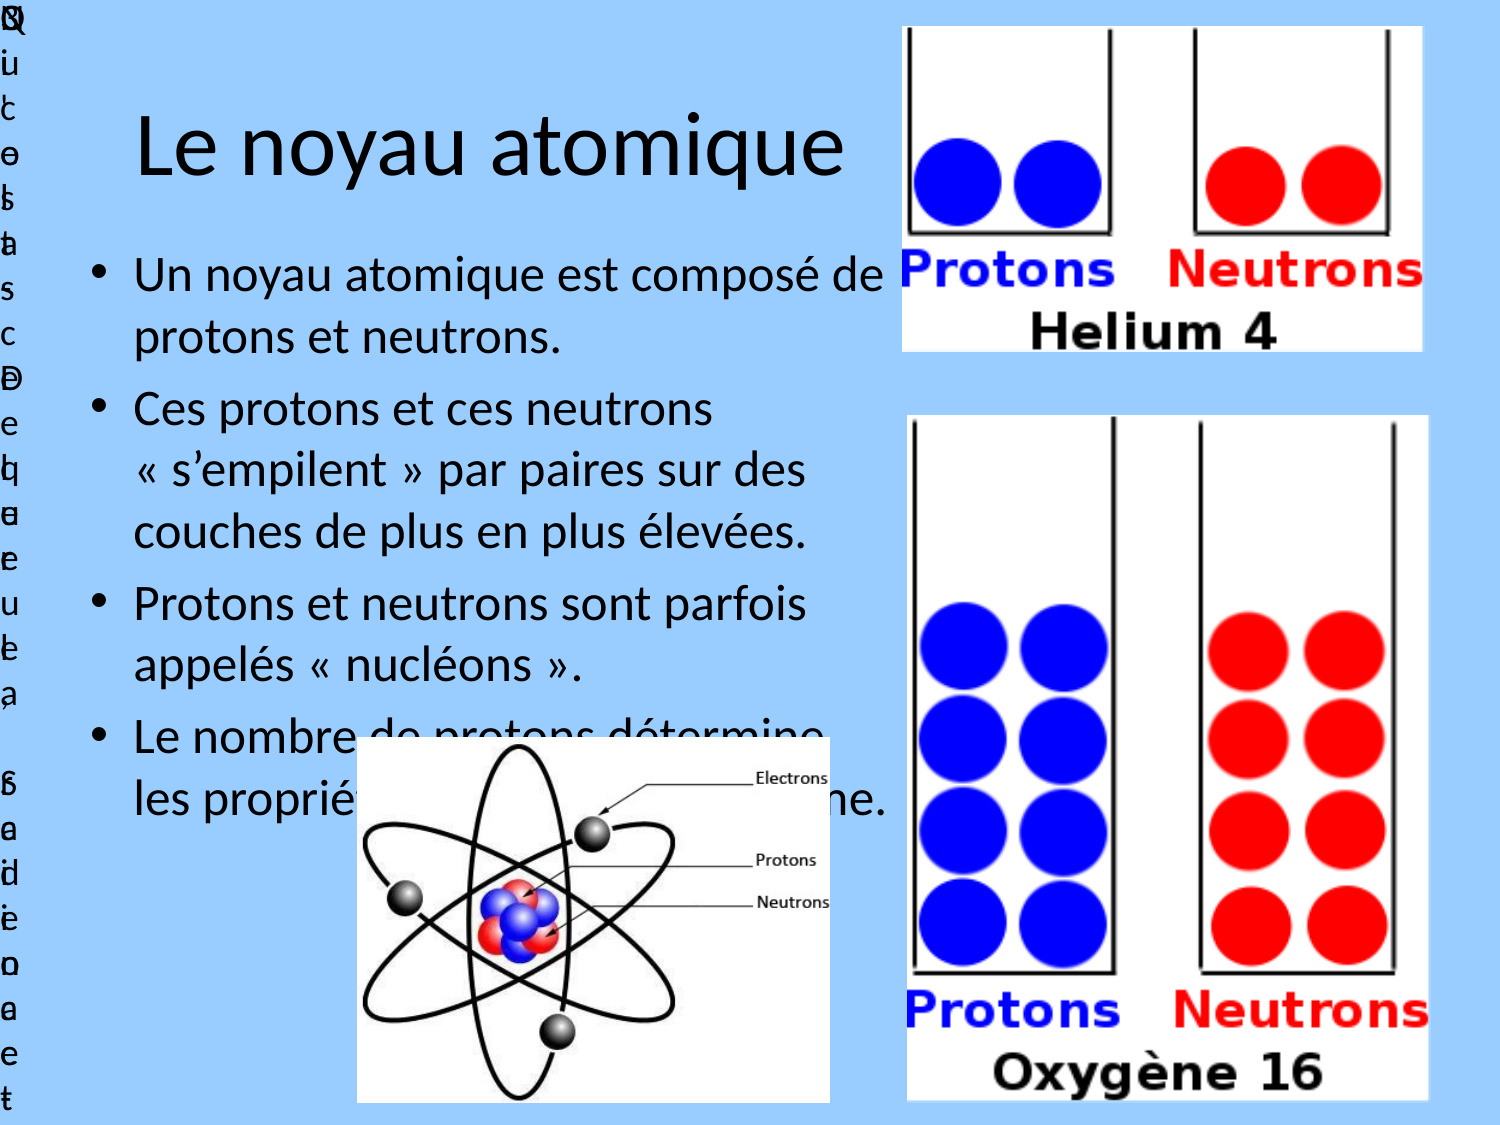

Nicolas Delerue, Science-ACO http://science-aco.fr http://nicolas.delerue.org
Qu'est-ce que la radioactivité?
# Le noyau atomique
Un noyau atomique est composé de protons et neutrons.
Ces protons et ces neutrons « s’empilent » par paires sur des couches de plus en plus élevées.
Protons et neutrons sont parfois appelés « nucléons ».
Le nombre de protons détermine les propriétés chimiques de l’atome.